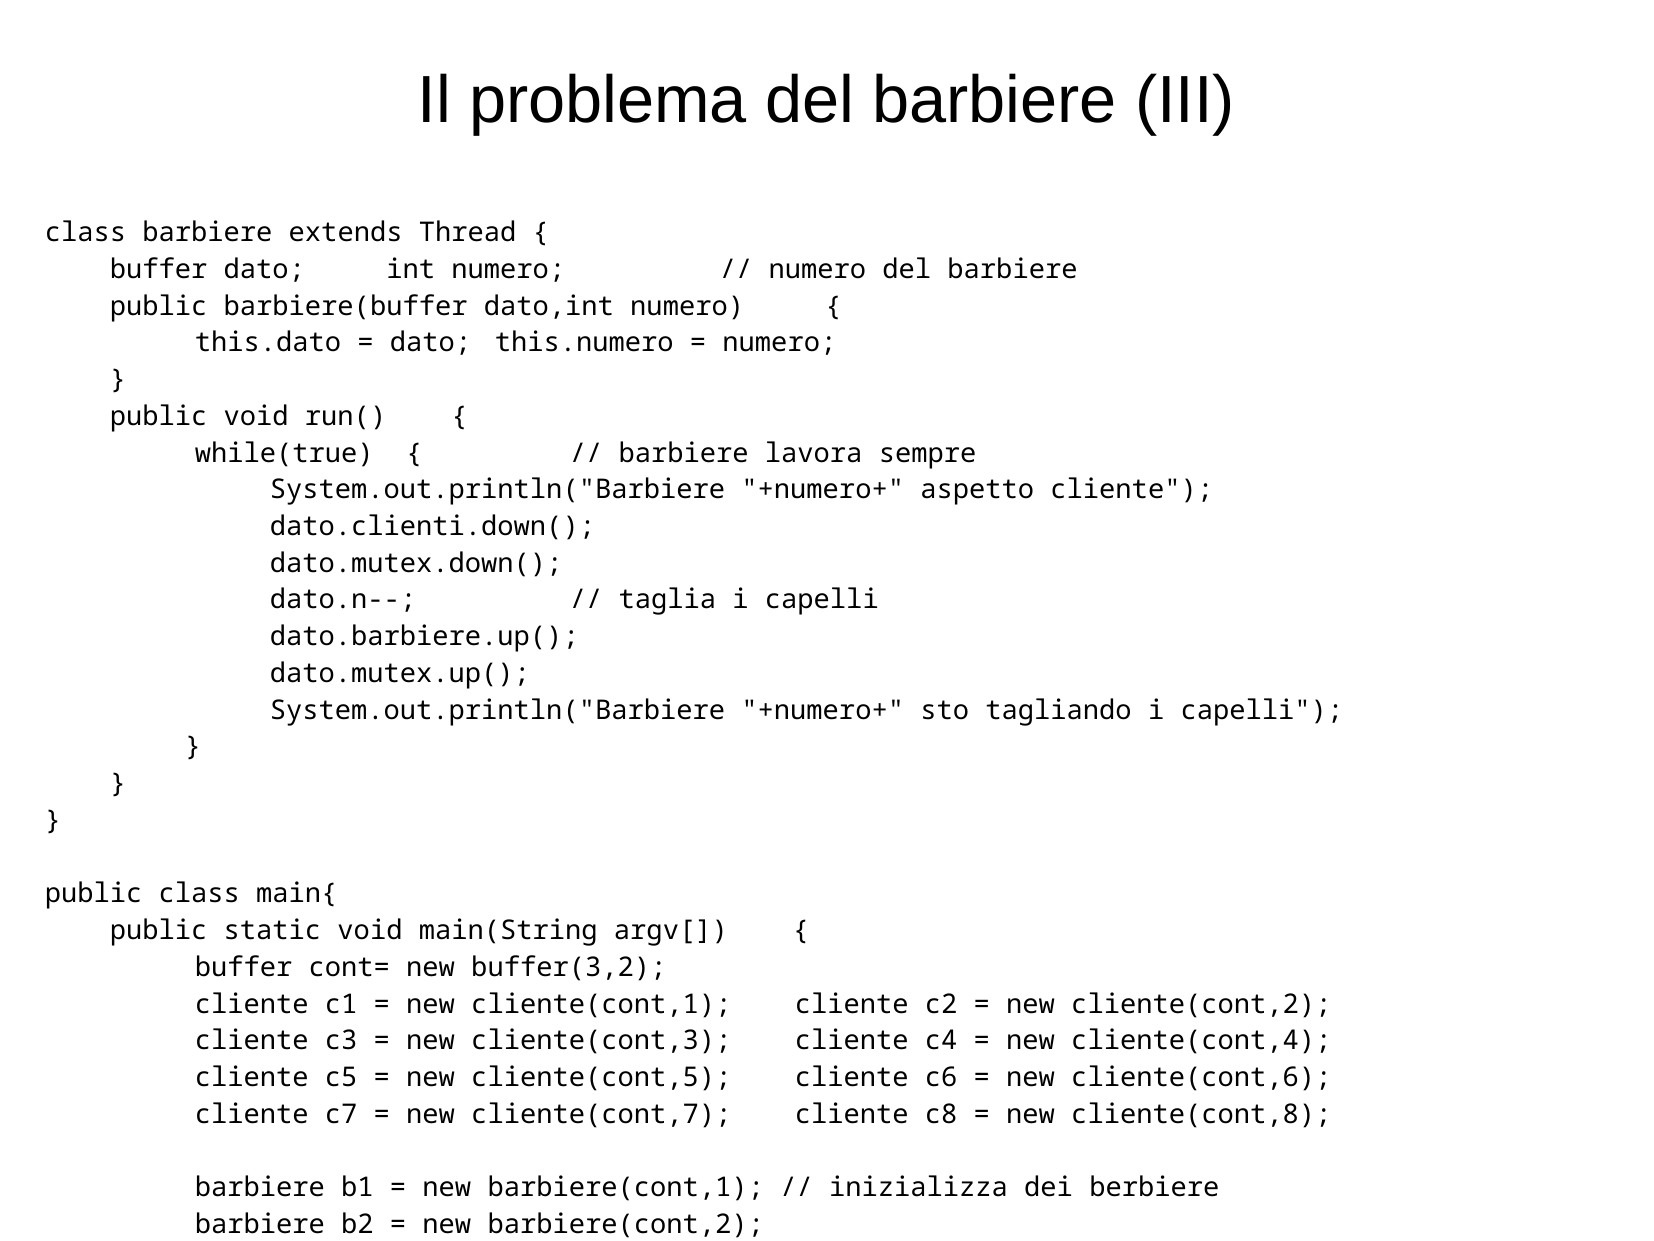

# Il problema del barbiere (III)
class barbiere extends Thread {
 buffer dato; int numero;			// numero del barbiere
 public barbiere(buffer dato,int numero) {
		this.dato = dato;	this.numero = numero;
 }
 public void run() {
		while(true) {		// barbiere lavora sempre
			System.out.println("Barbiere "+numero+" aspetto cliente");
			dato.clienti.down();
			dato.mutex.down();
			dato.n--;			// taglia i capelli
			dato.barbiere.up();
			dato.mutex.up();
			System.out.println("Barbiere "+numero+" sto tagliando i capelli");
	 }
 }
}
public class main{
 public static void main(String argv[]) {
		buffer cont= new buffer(3,2);
		cliente c1 = new cliente(cont,1); 	cliente c2 = new cliente(cont,2);
		cliente c3 = new cliente(cont,3);	cliente c4 = new cliente(cont,4);
		cliente c5 = new cliente(cont,5);	cliente c6 = new cliente(cont,6);
		cliente c7 = new cliente(cont,7);	cliente c8 = new cliente(cont,8);
		barbiere b1 = new barbiere(cont,1); // inizializza dei berbiere
		barbiere b2 = new barbiere(cont,2);
		c1.start();	c2.start();	c3.start();	c4.start();	b1.start();
		c5.start();	b2.start();	c6.start();	c7.start();	c8.start();
 }
}